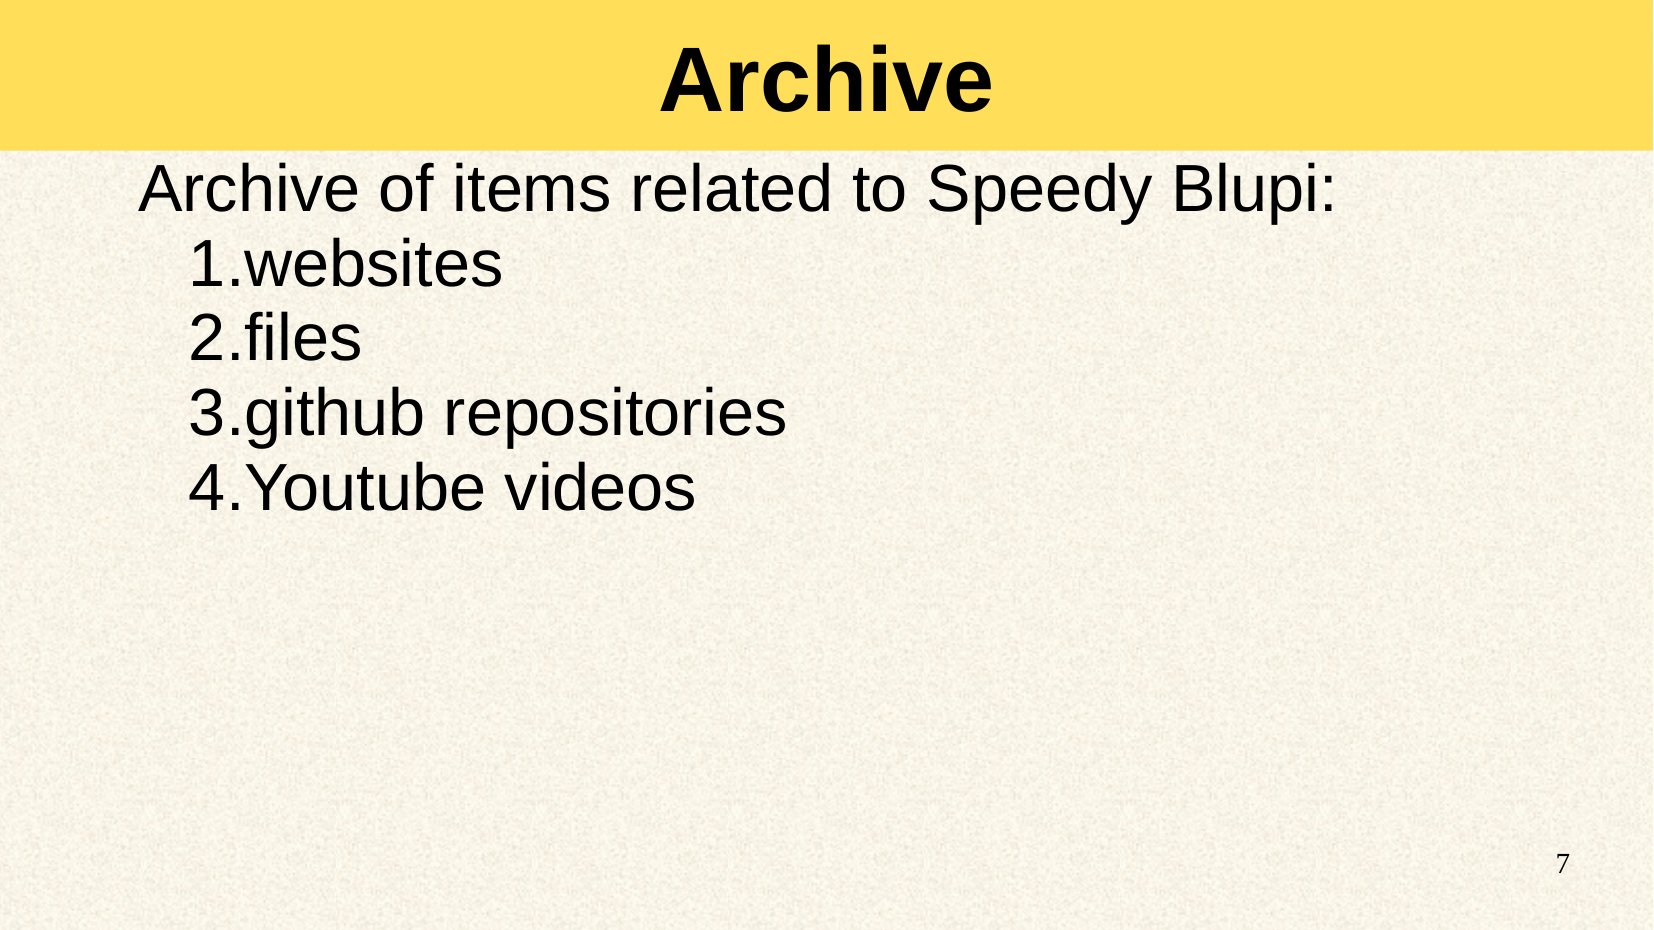

# Archive
Archive of items related to Speedy Blupi:
websites
files
github repositories
Youtube videos
7